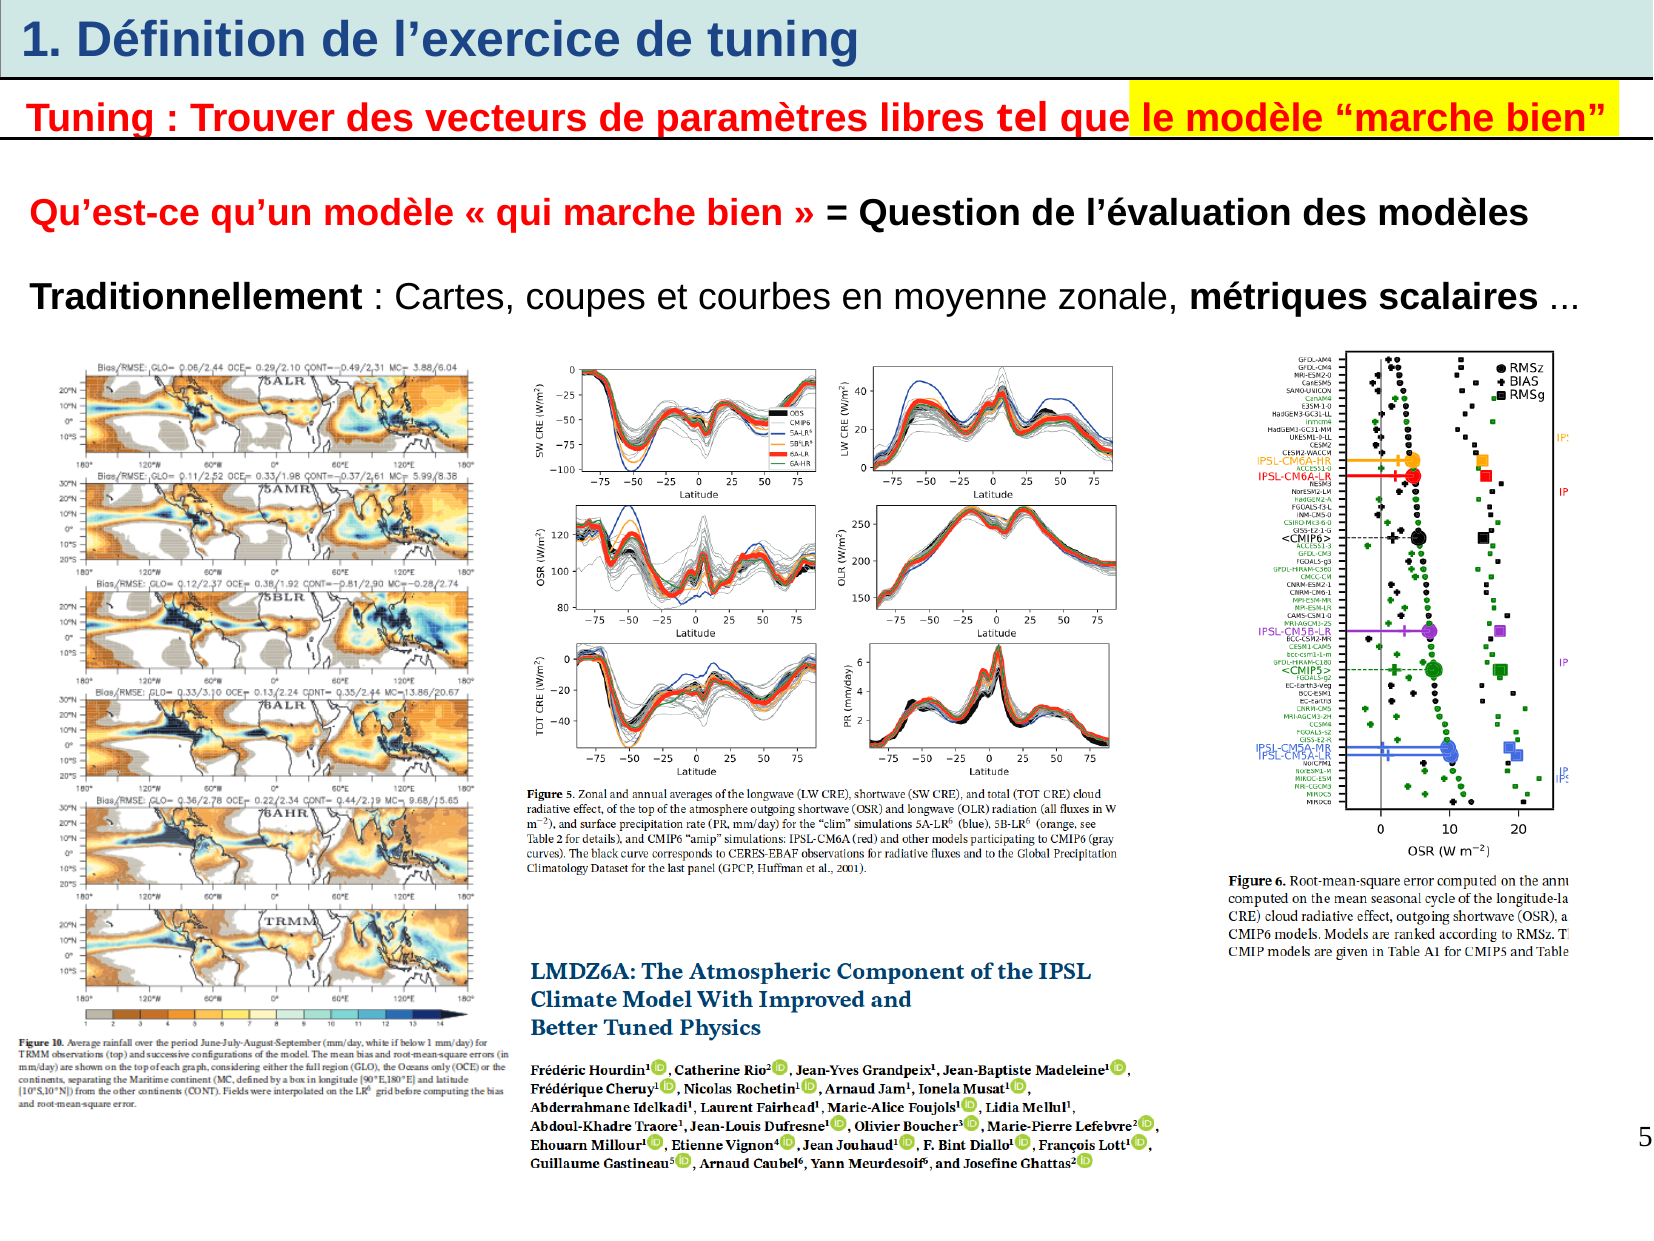

1. Définition de l’exercice de tuning
Tuning : Trouver des vecteurs de paramètres libres tel que le modèle “marche bien”
Qu’est-ce qu’un modèle « qui marche bien » = Question de l’évaluation des modèles
Traditionnellement : Cartes, coupes et courbes en moyenne zonale, métriques scalaires ...
5